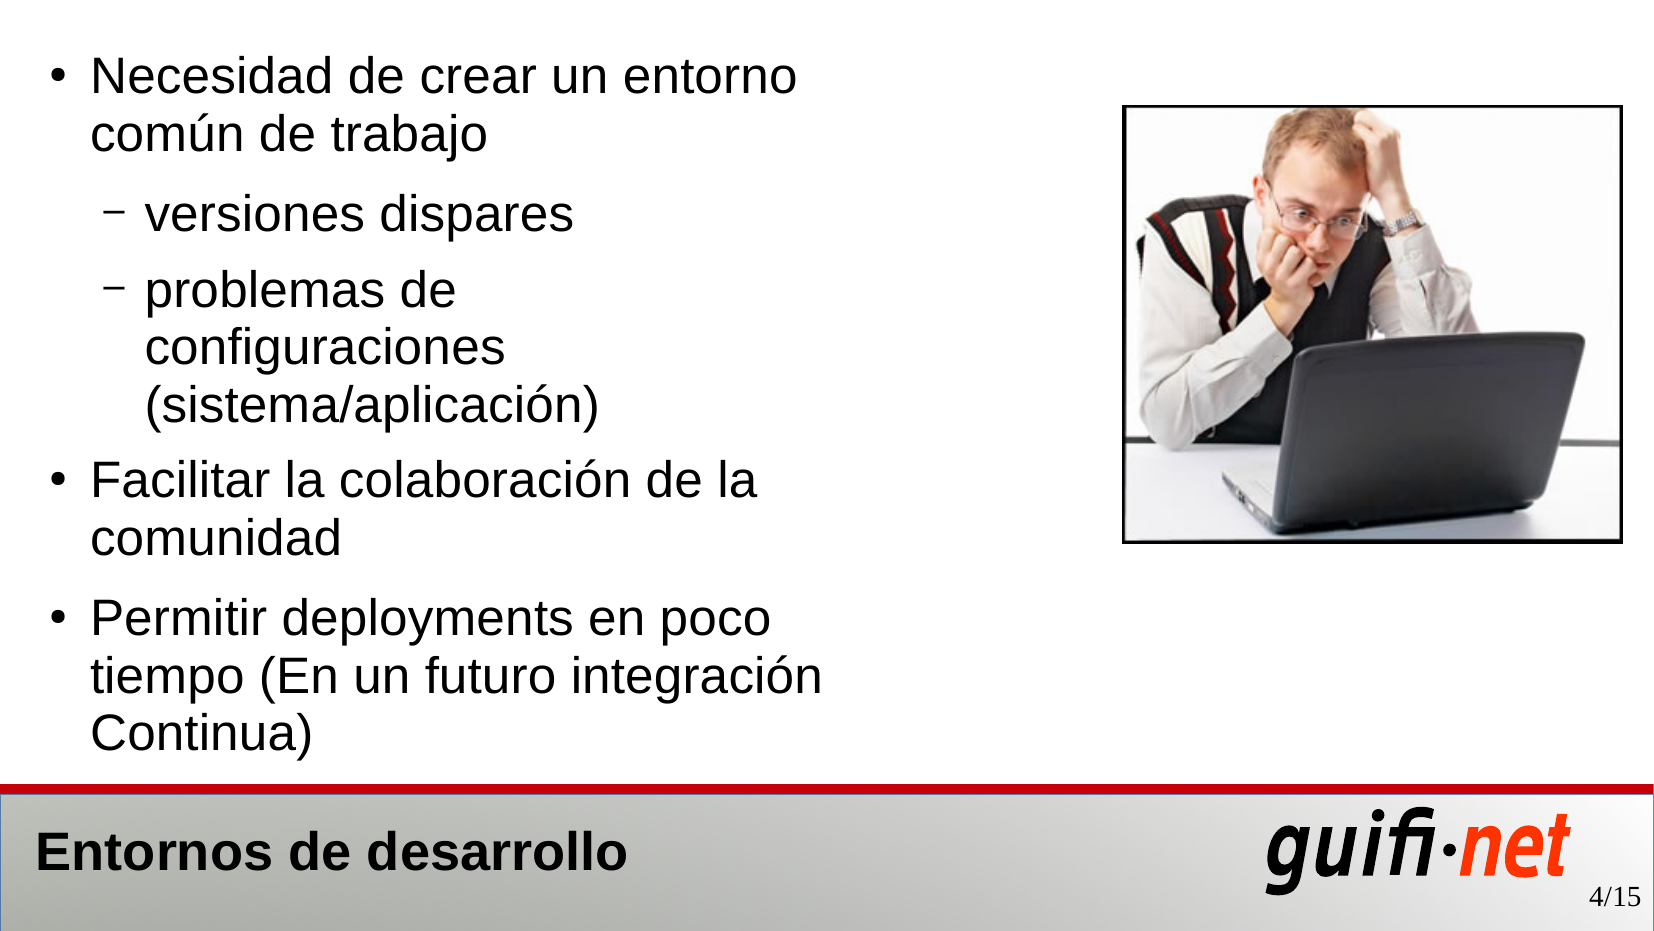

Necesidad de crear un entorno común de trabajo
versiones dispares
problemas de configuraciones (sistema/aplicación)
Facilitar la colaboración de la comunidad
Permitir deployments en poco tiempo (En un futuro integración Continua)
# Entornos de desarrollo